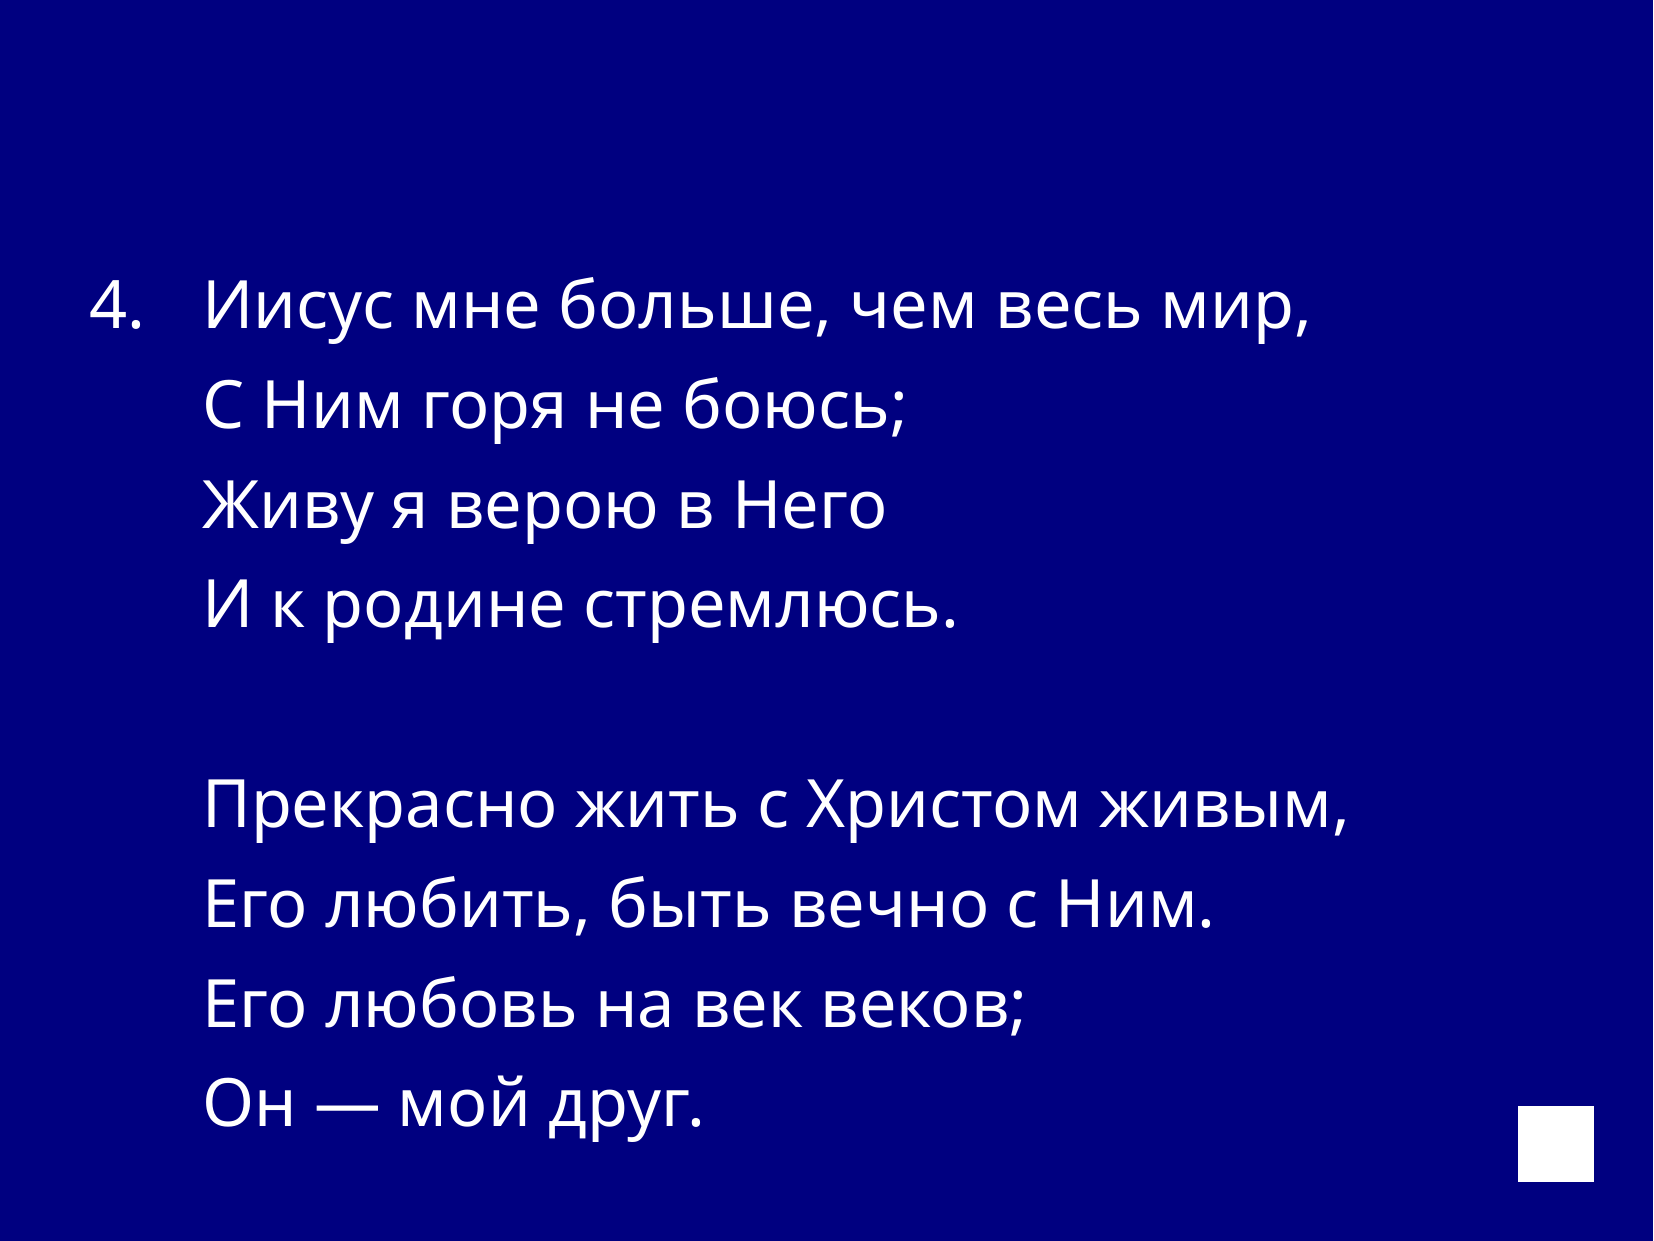

4.	Иисус мне больше, чем весь мир,
	С Ним горя не боюсь;
	Живу я верою в Него
	И к родине стремлюсь.
	Прекрасно жить с Христом живым,
	Его любить, быть вечно с Ним.
	Его любовь на век веков;
	Он — мой друг.